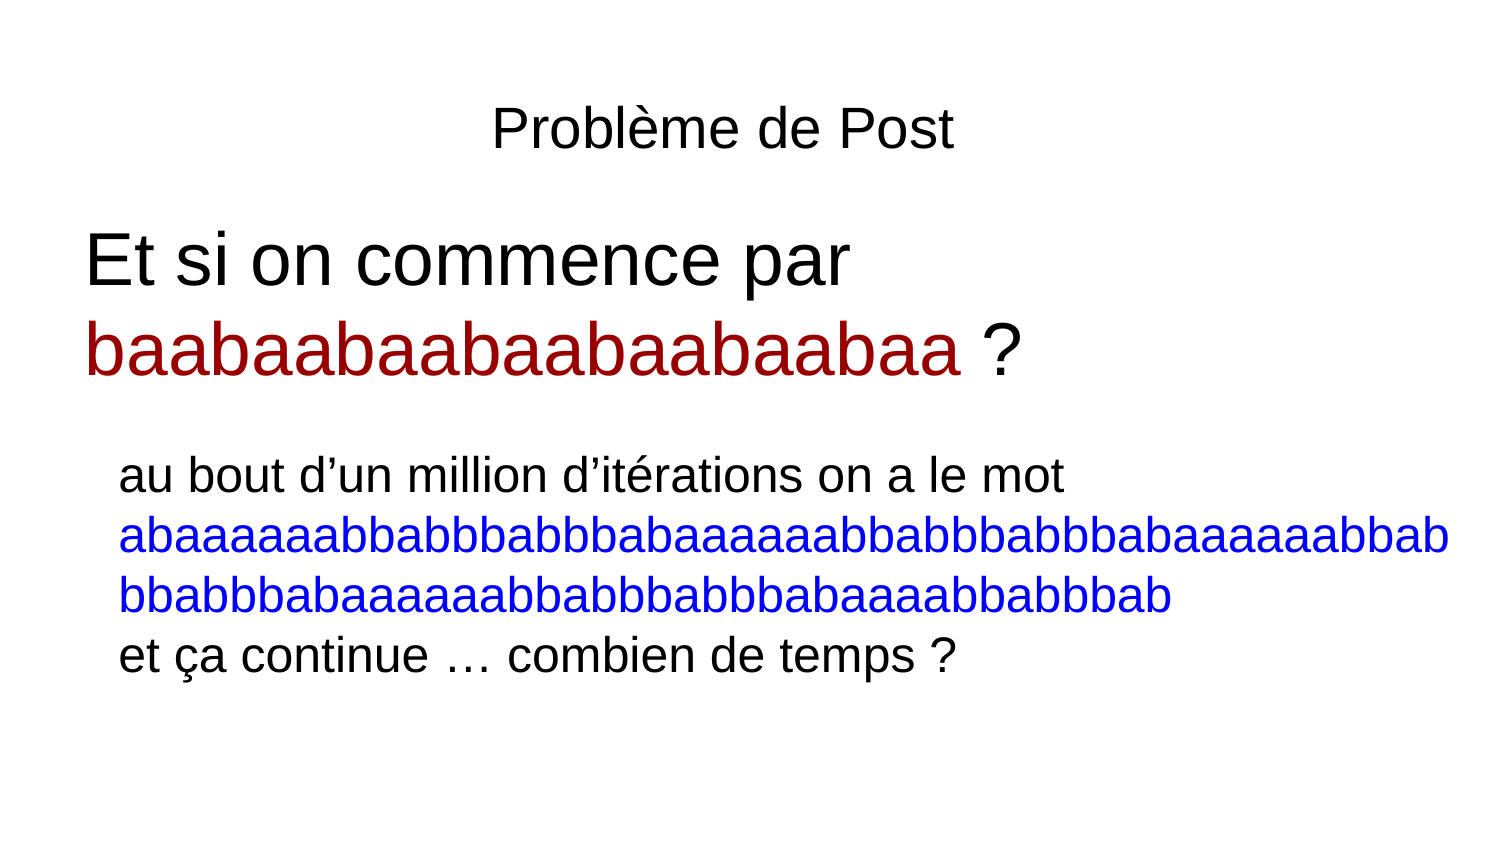

# Problème de Post
Et si on commence par baabaabaabaabaabaabaa ?
au bout d’un million d’itérations on a le mot
abaaaaaabbabbbabbbabaaaaaabbabbbabbbabaaaaaabbabbbabbbabaaaaaabbabbbabbbabaaaabbabbbab
et ça continue … combien de temps ?